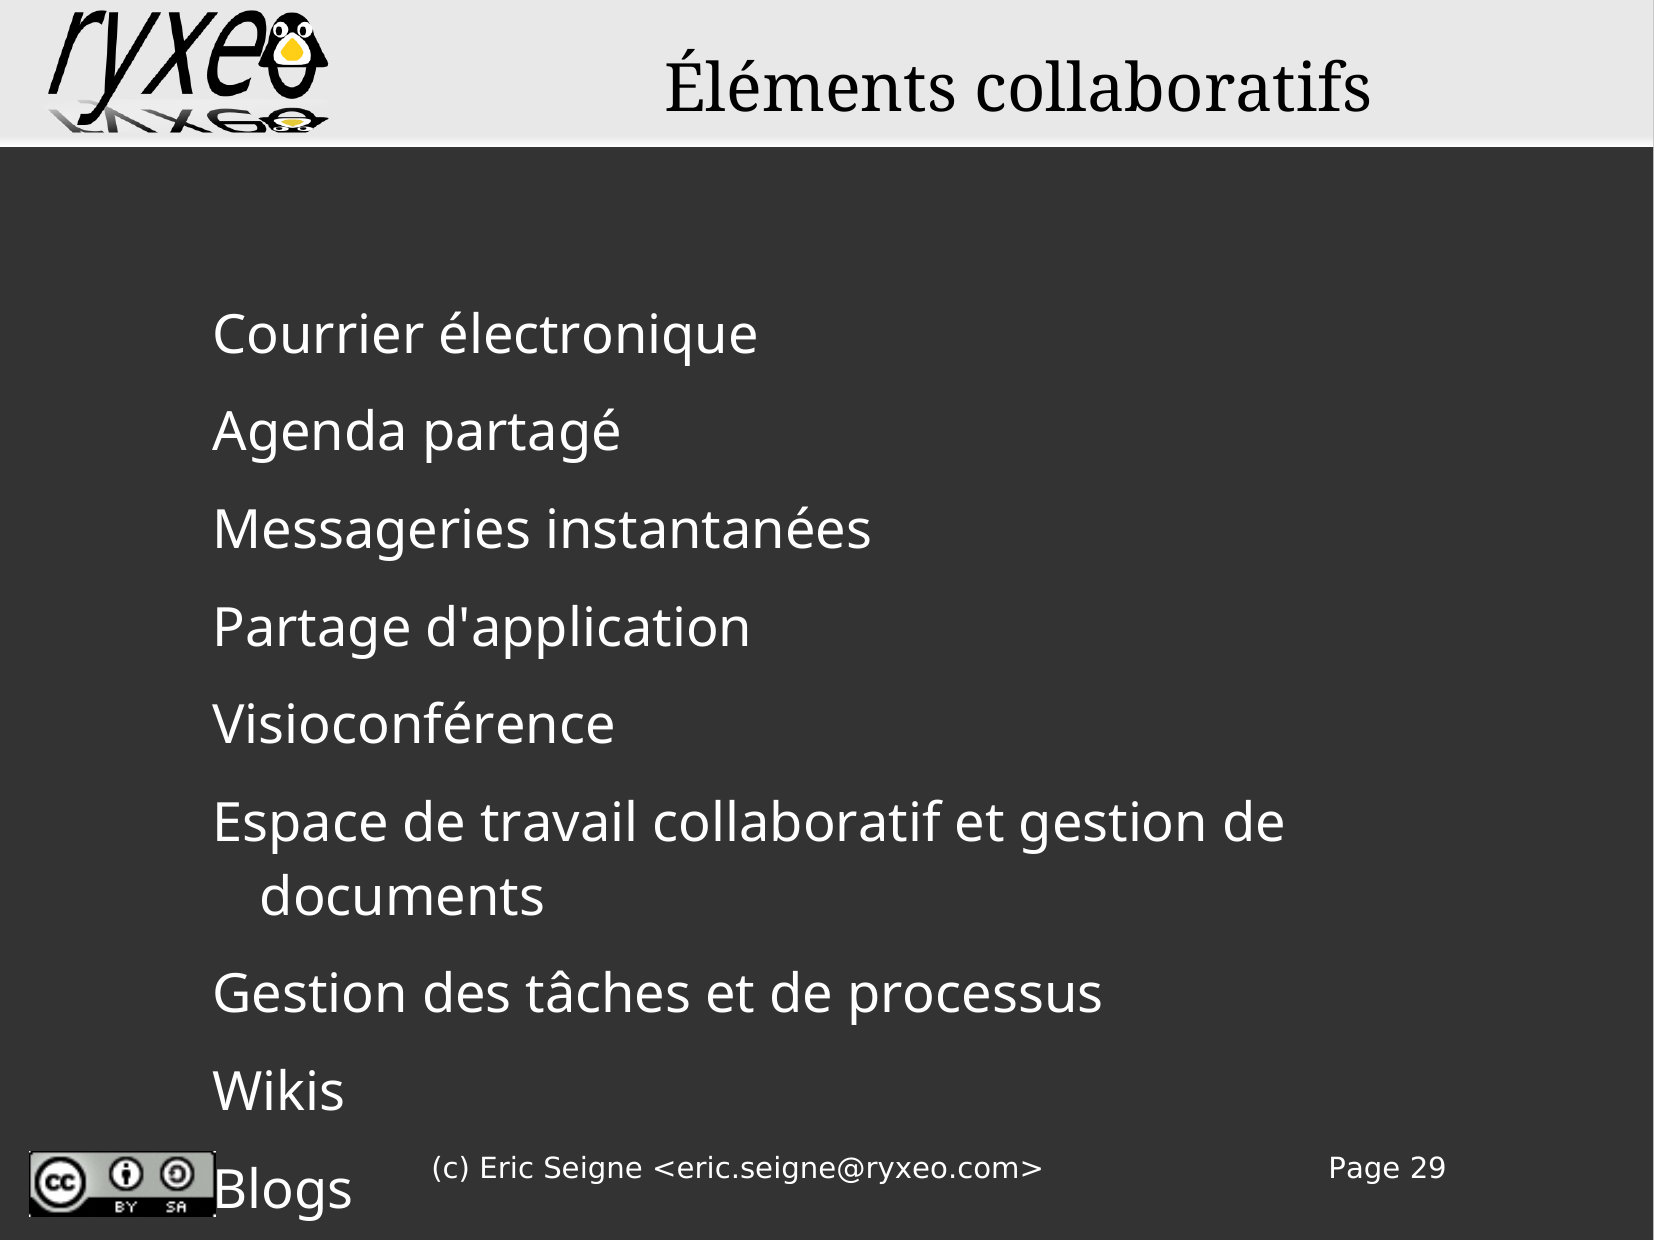

# Éléments collaboratifs
Courrier électronique
Agenda partagé
Messageries instantanées
Partage d'application
Visioconférence
Espace de travail collaboratif et gestion de documents
Gestion des tâches et de processus
Wikis
Blogs
Toto le héro
29